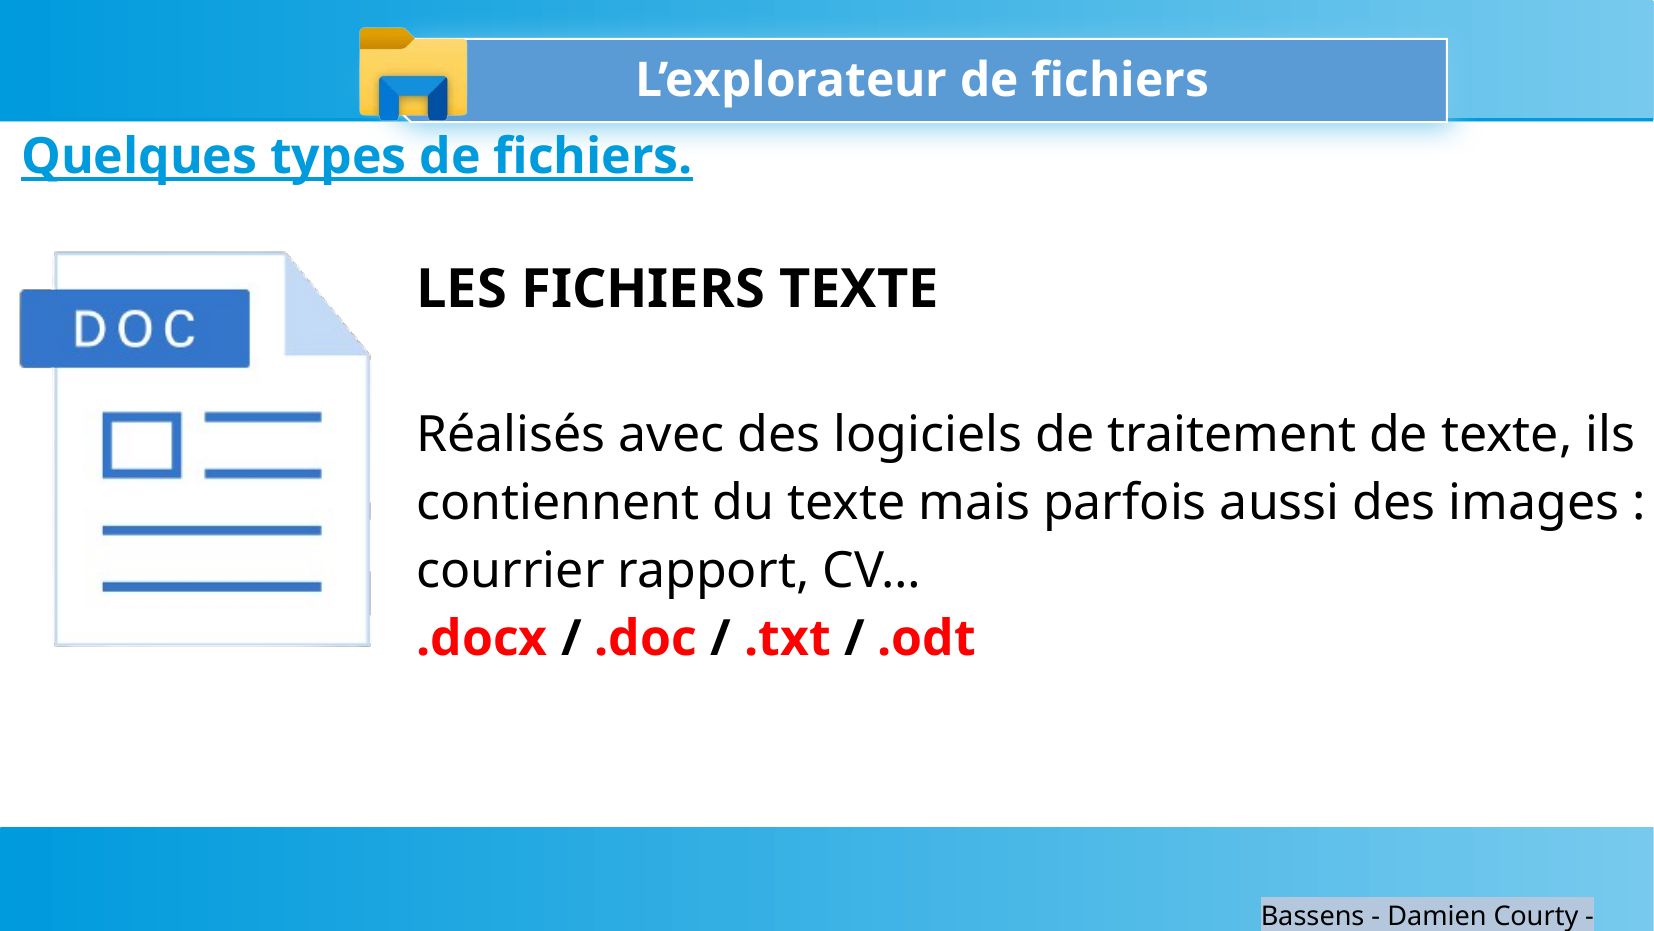

L’explorateur de fichiers
Quelques types de fichiers.
LES FICHIERS TEXTE
Réalisés avec des logiciels de traitement de texte, ils contiennent du texte mais parfois aussi des images : courrier rapport, CV…
.docx / .doc / .txt / .odt
Bassens - Damien Courty - 2024